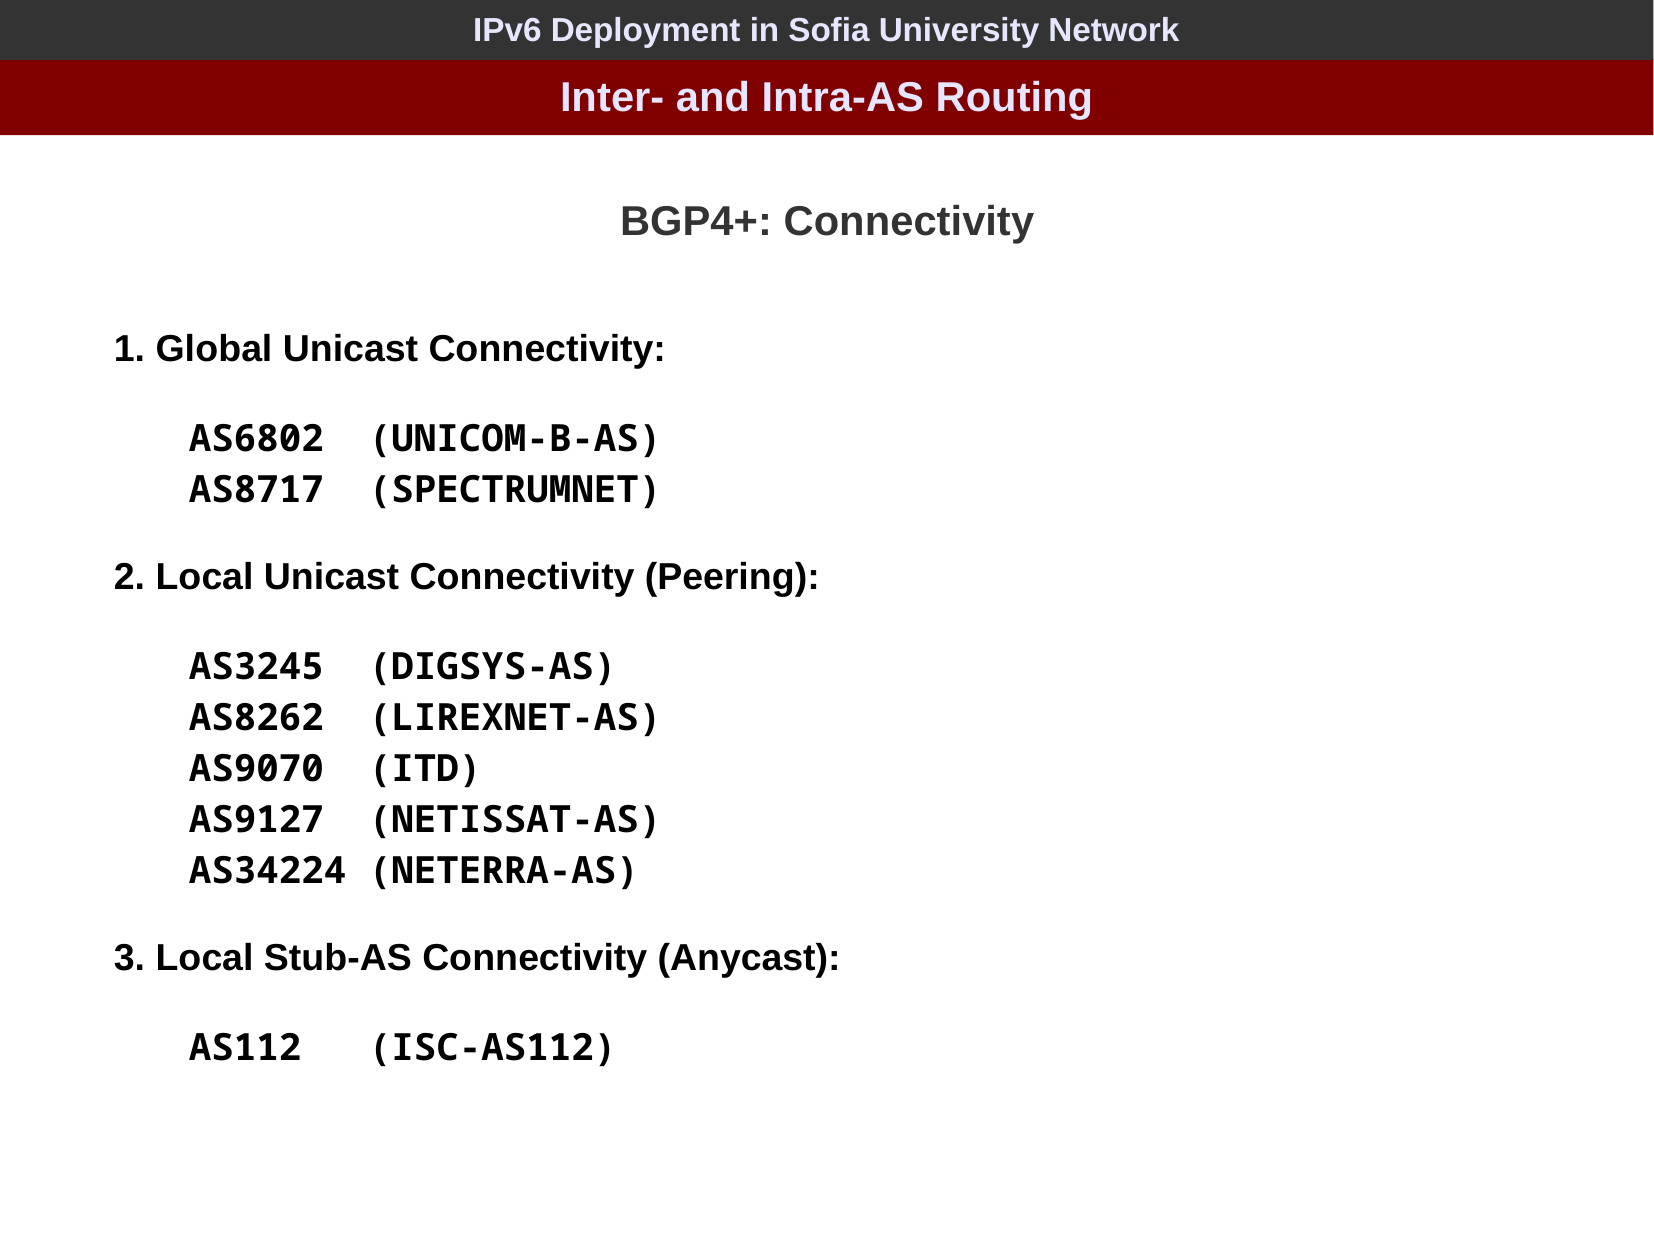

IPv6 Deployment in Sofia University Network
Inter- and Intra-AS Routing
BGP4+: Connectivity
1. Global Unicast Connectivity:
	AS6802 (UNICOM-B-AS)
	AS8717 (SPECTRUMNET)
2. Local Unicast Connectivity (Peering):
	AS3245 (DIGSYS-AS)
	AS8262 (LIREXNET-AS)
	AS9070 (ITD)
	AS9127 (NETISSAT-AS)
	AS34224 (NETERRA-AS)
3. Local Stub-AS Connectivity (Anycast):
	AS112 (ISC-AS112)